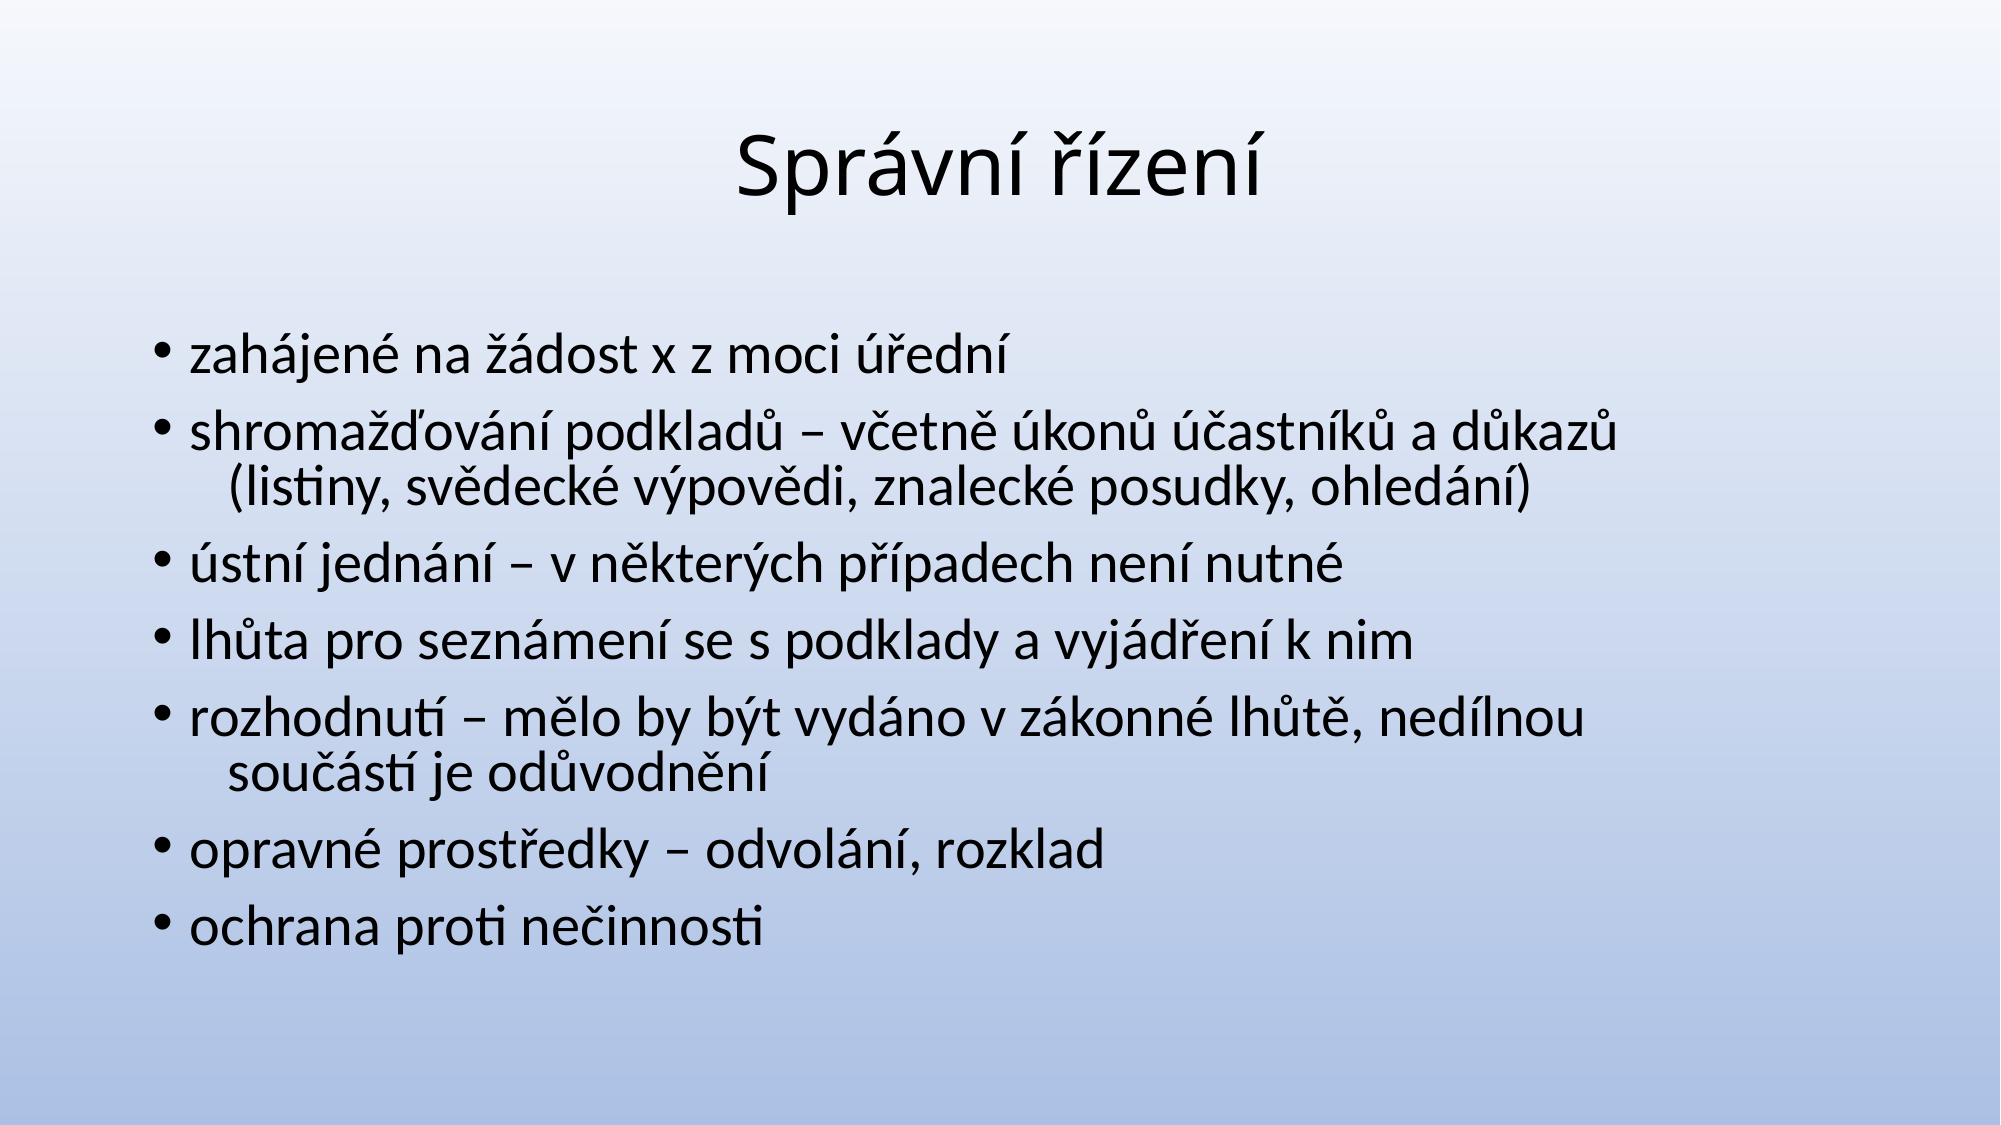

# Správní řízení
zahájené na žádost x z moci úřední
shromažďování podkladů – včetně úkonů účastníků a důkazů (listiny, svědecké výpovědi, znalecké posudky, ohledání)
ústní jednání – v některých případech není nutné
lhůta pro seznámení se s podklady a vyjádření k nim
rozhodnutí – mělo by být vydáno v zákonné lhůtě, nedílnou součástí je odůvodnění
opravné prostředky – odvolání, rozklad
ochrana proti nečinnosti